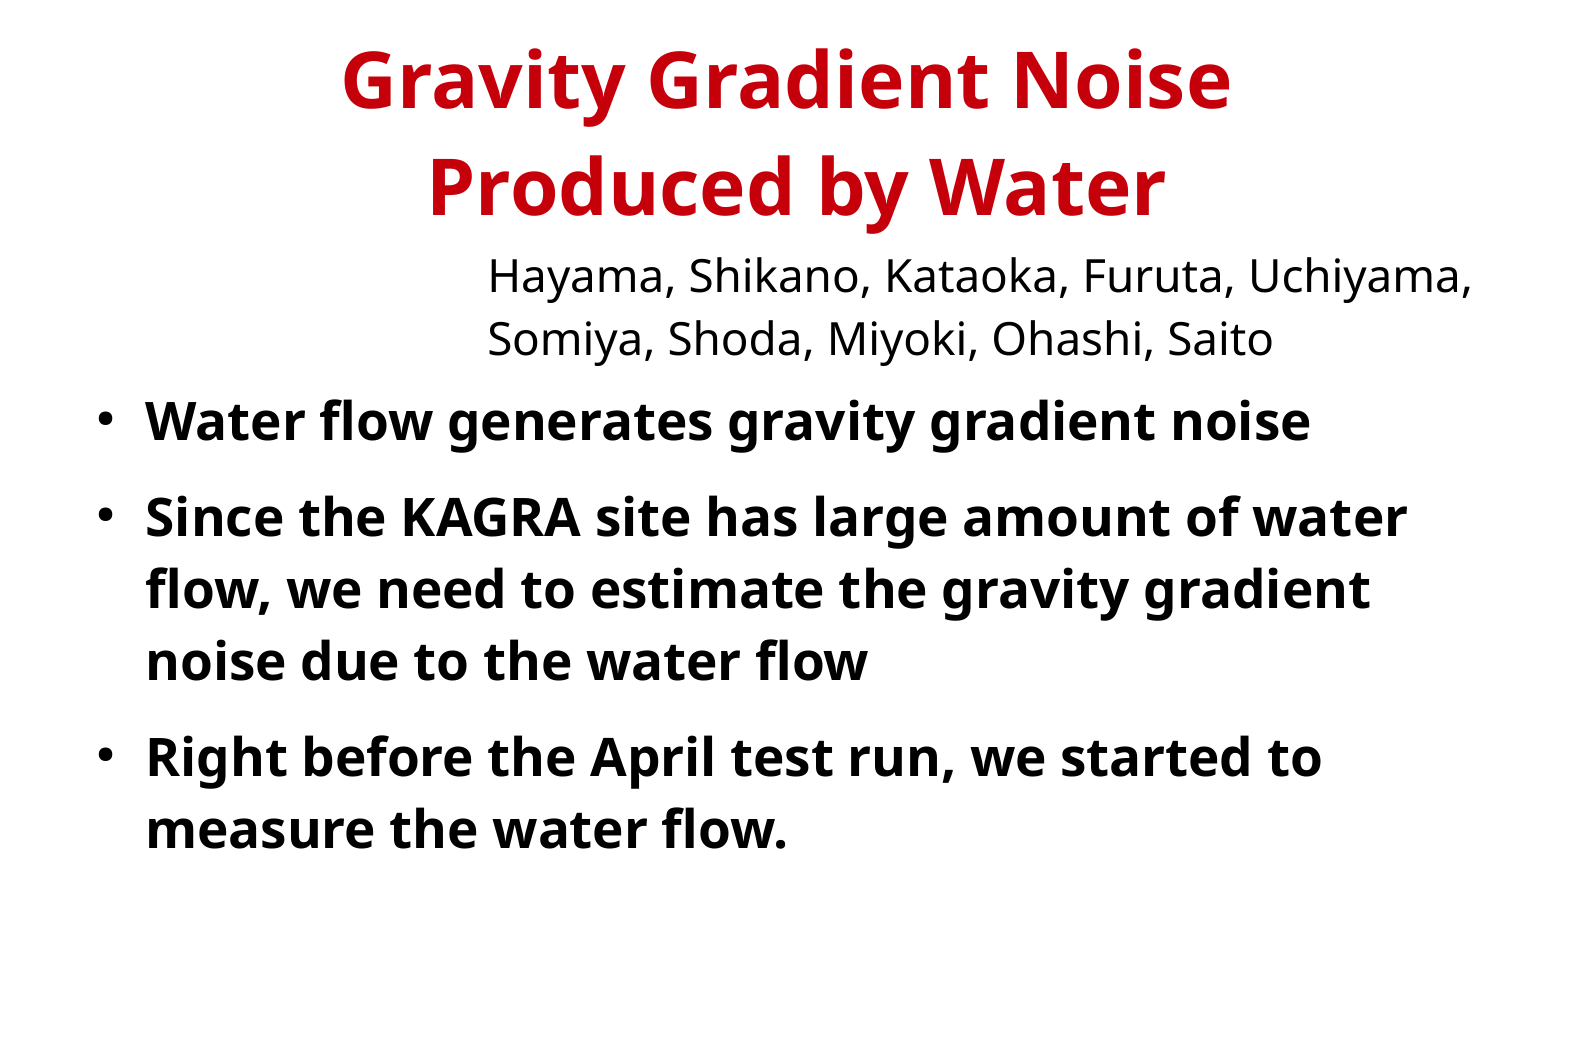

# Gravity Gradient Noise Produced by Water
Hayama, Shikano, Kataoka, Furuta, Uchiyama, Somiya, Shoda, Miyoki, Ohashi, Saito
Water flow generates gravity gradient noise
Since the KAGRA site has large amount of water flow, we need to estimate the gravity gradient noise due to the water flow
Right before the April test run, we started to measure the water flow.